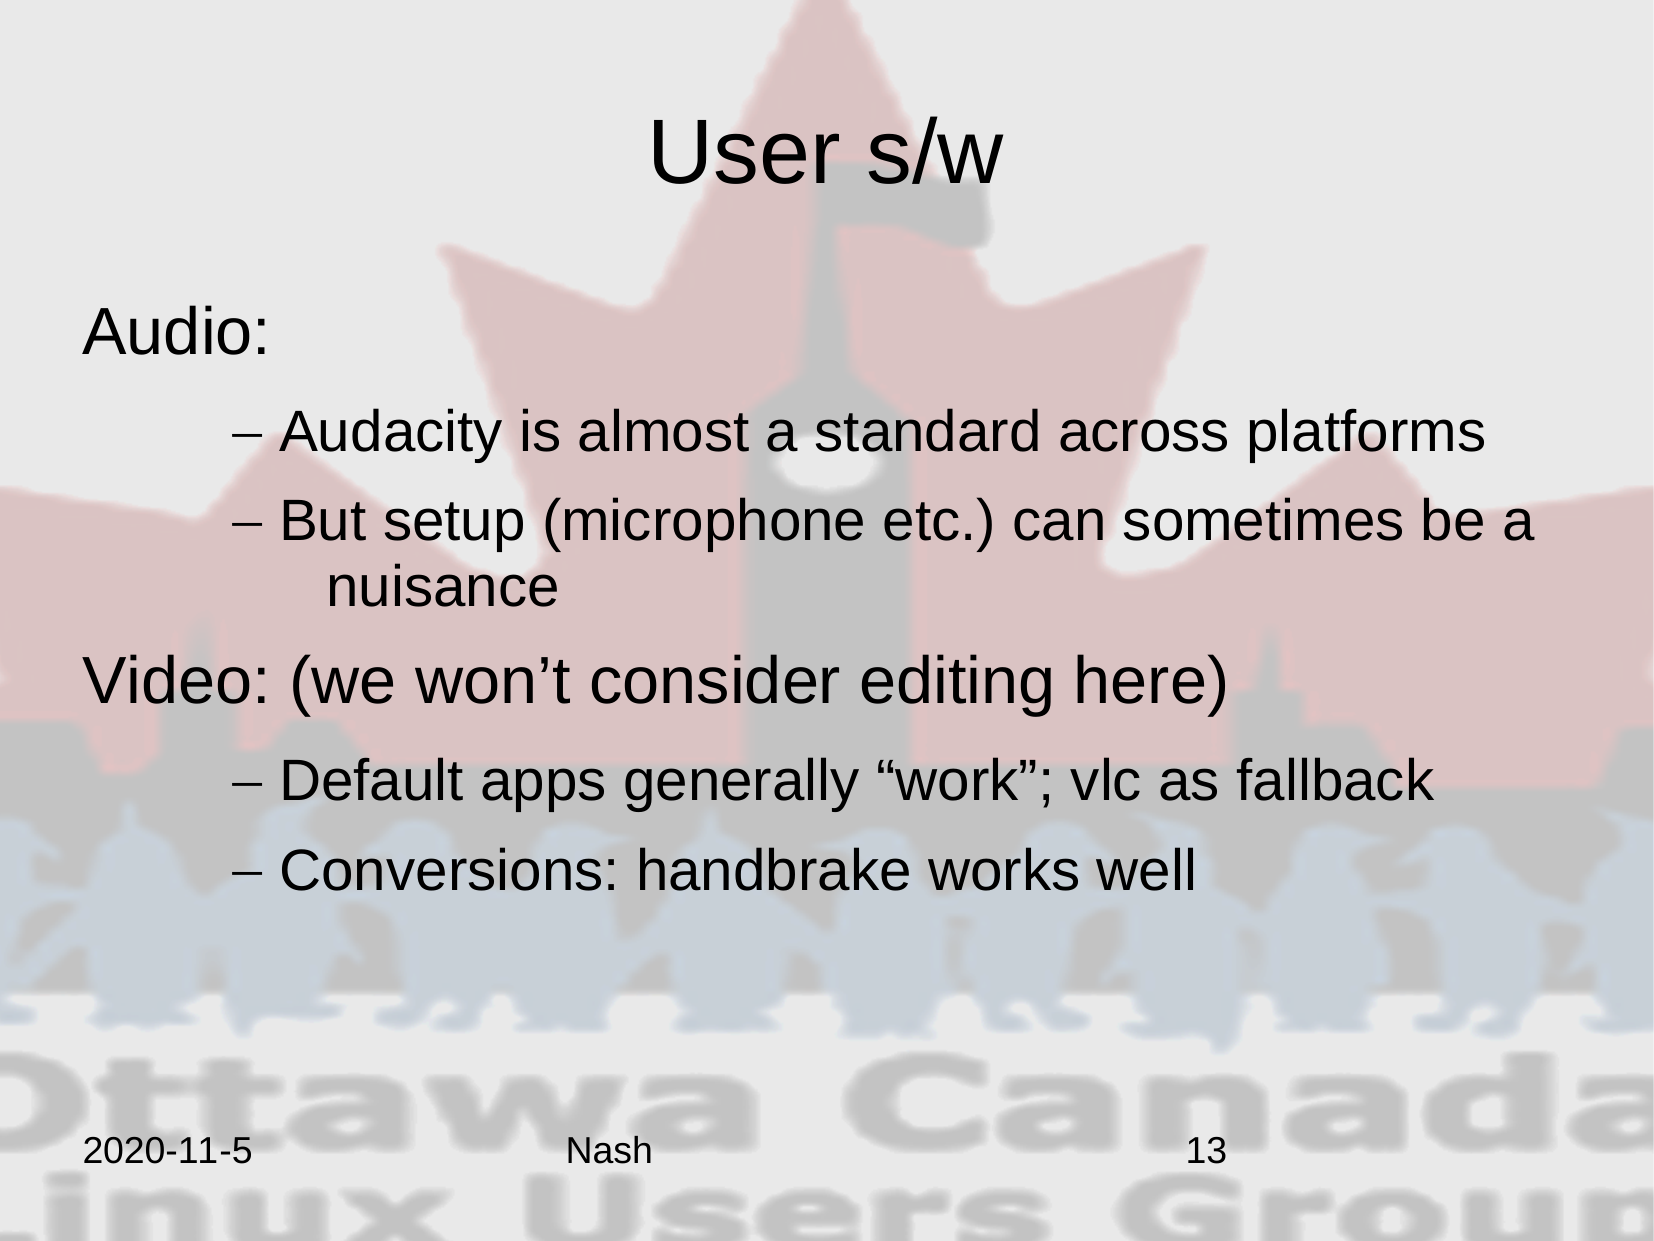

# User s/w
Audio:
Audacity is almost a standard across platforms
But setup (microphone etc.) can sometimes be a nuisance
Video: (we won’t consider editing here)
Default apps generally “work”; vlc as fallback
Conversions: handbrake works well
13